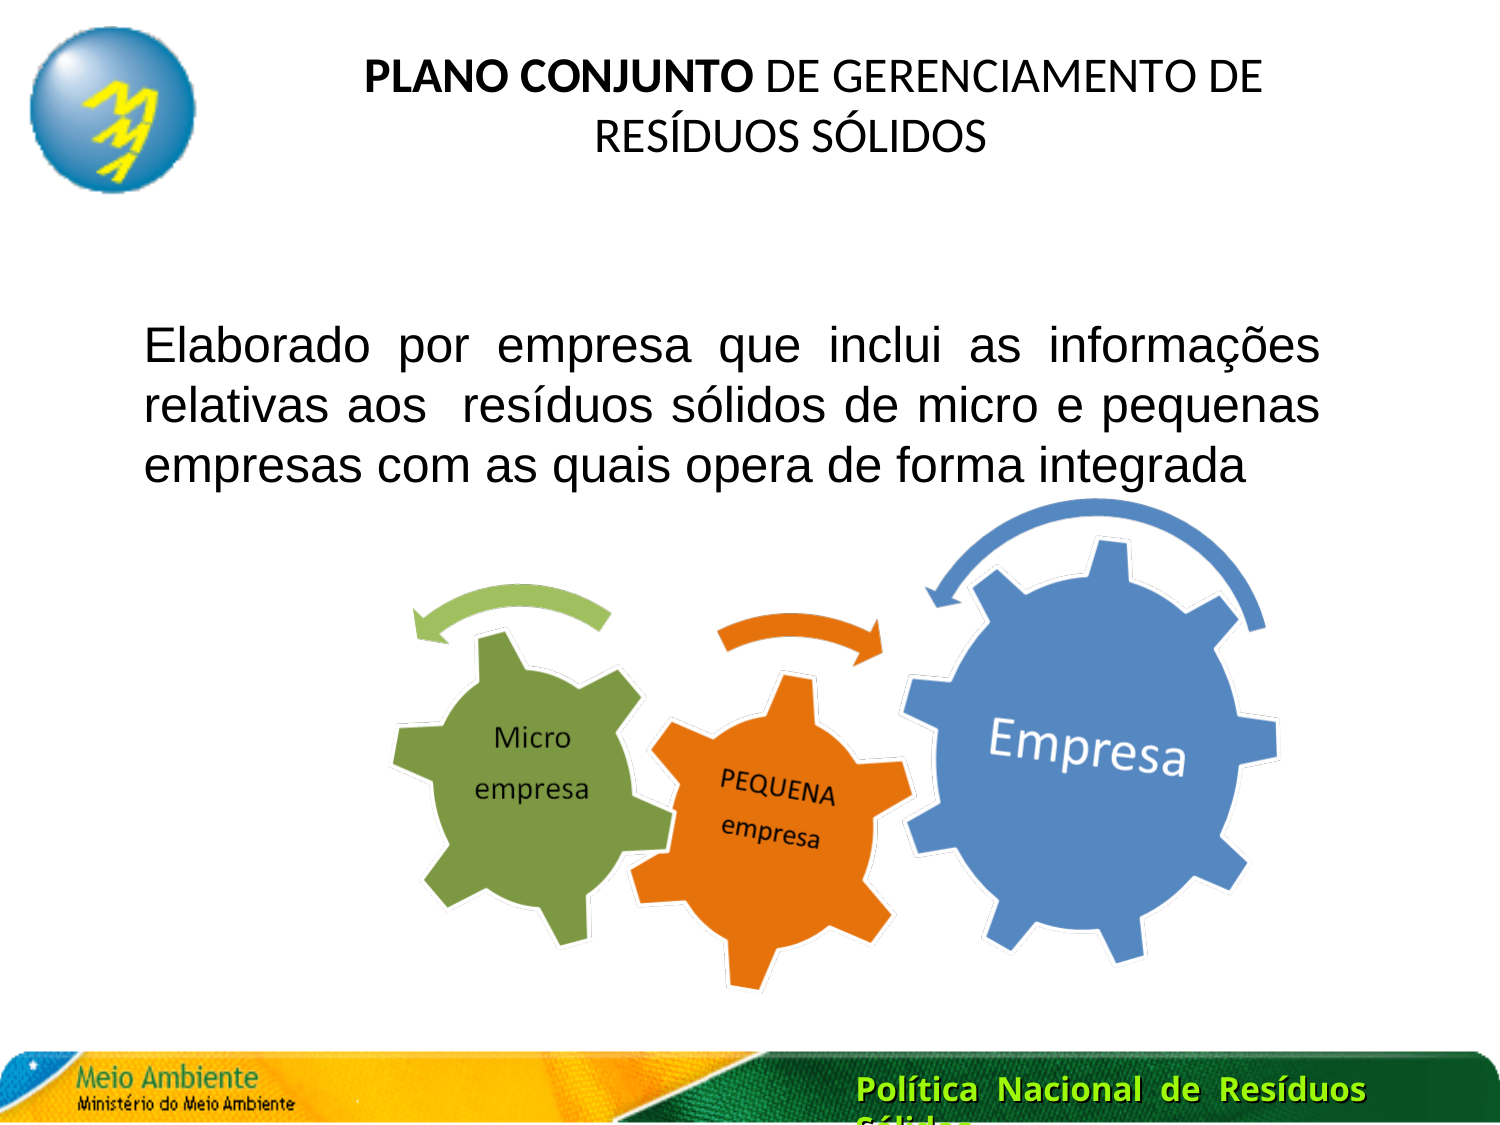

PLANO CONJUNTO DE GERENCIAMENTO DE RESÍDUOS SÓLIDOS
Elaborado por empresa que inclui as informações relativas aos resíduos sólidos de micro e pequenas empresas com as quais opera de forma integrada